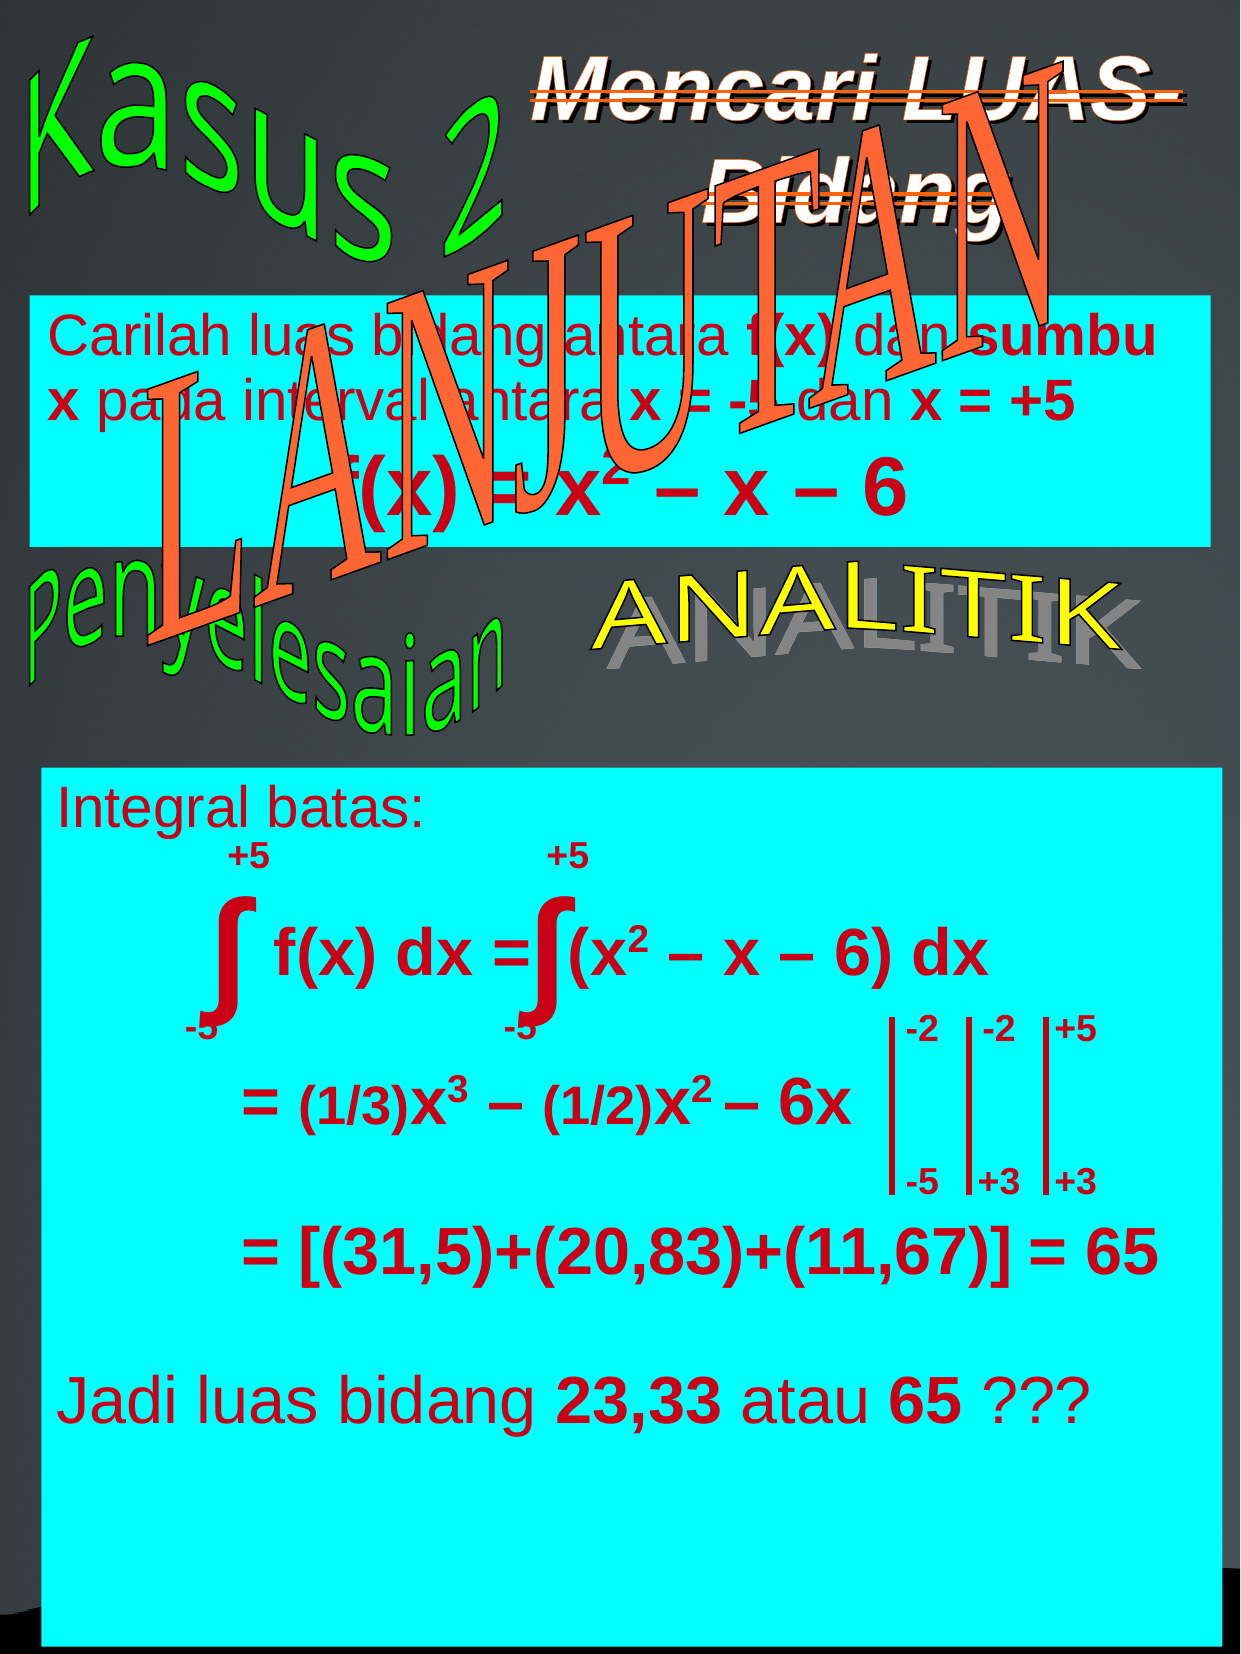

Kasus 2
Mencari LUAS-Bidang
LANJUTAN
Carilah luas bidang antara f(x) dan sumbu x pada interval antara x = -5 dan x = +5
f(x) = x2 – x – 6
Penyelesaian
ANALITIK
Integral batas:
f(x) dx = (x2 – x – 6) dx
 = (1/3)x3 – (1/2)x2 – 6x
 = [(31,5)+(20,83)+(11,67)] = 65
Jadi luas bidang 23,33 atau 65 ???
+5
∫
-5
+5
∫
-5
-2
-5
-2
+3
+5
+3